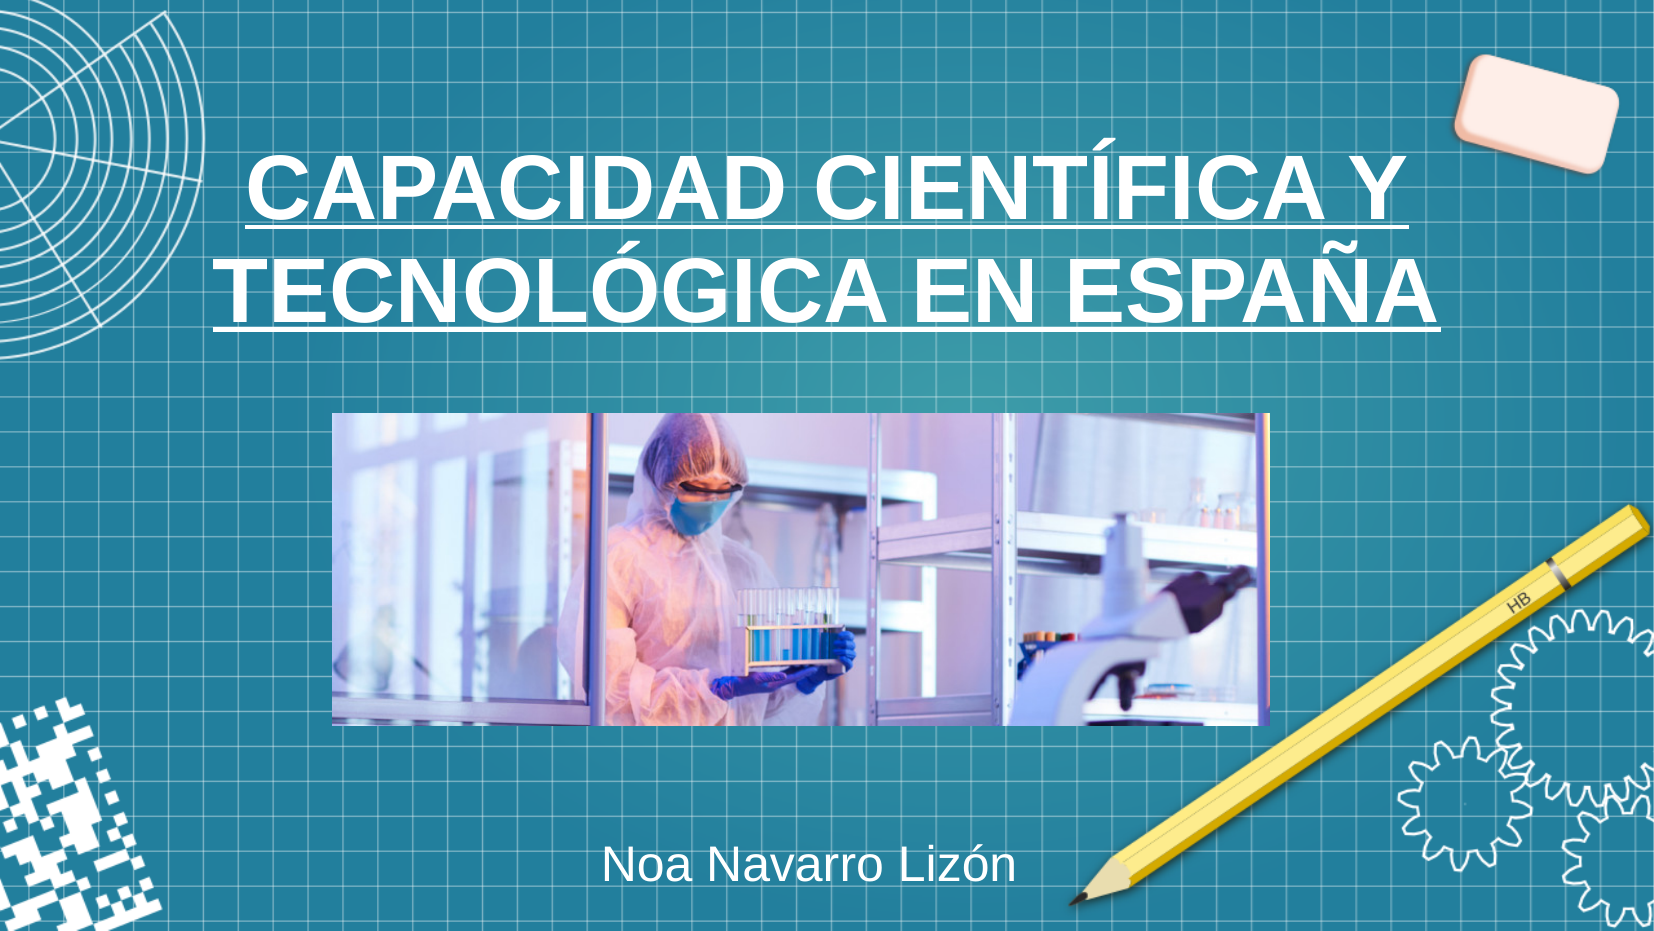

# CAPACIDAD CIENTÍFICA Y TECNOLÓGICA EN ESPAÑA
Noa Navarro Lizón